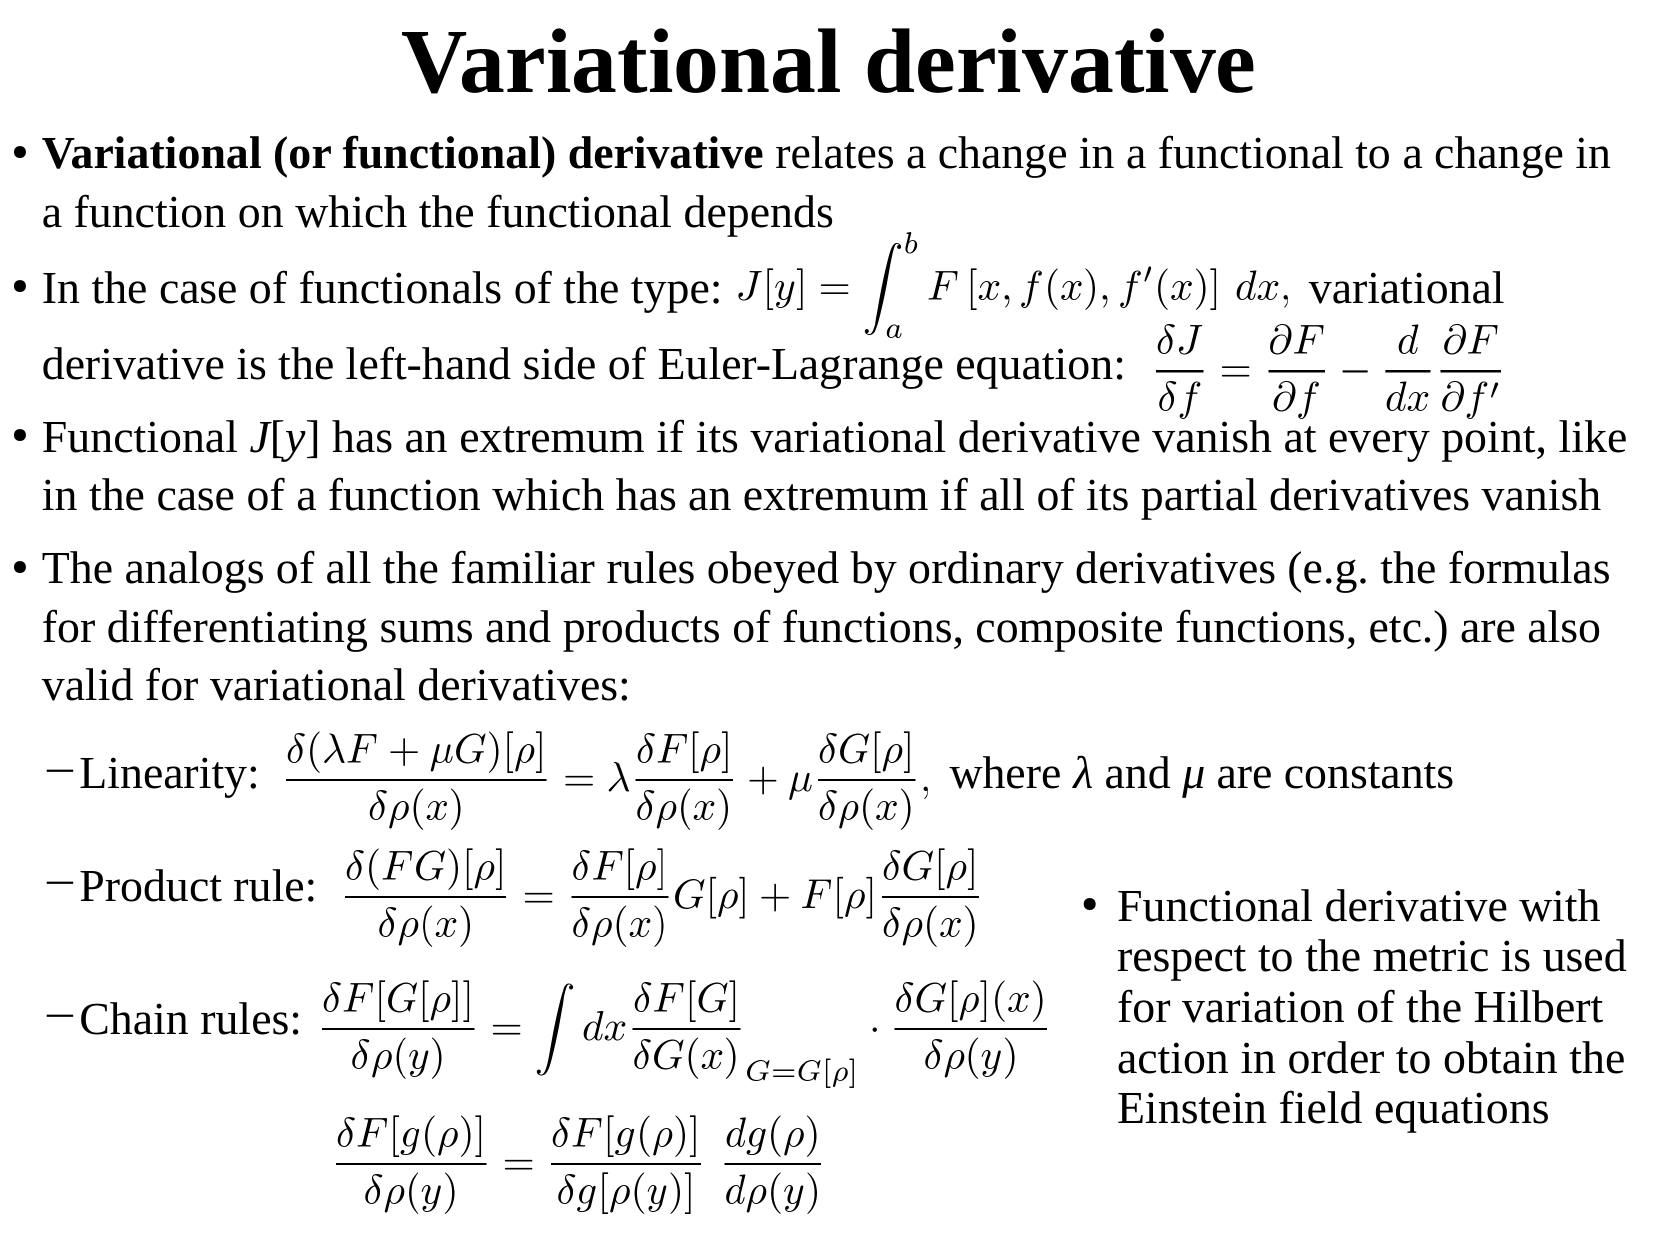

Variational derivative
# Variational (or functional) derivative relates a change in a functional to a change in a function on which the functional depends
In the case of functionals of the type: variational derivative is the left-hand side of Euler-Lagrange equation:
Functional J[y] has an extremum if its variational derivative vanish at every point, like in the case of a function which has an extremum if all of its partial derivatives vanish
The analogs of all the familiar rules obeyed by ordinary derivatives (e.g. the formulas for differentiating sums and products of functions, composite functions, etc.) are also valid for variational derivatives:
Linearity: where λ and μ are constants
Product rule:
Chain rules:
Functional derivative with respect to the metric is used for variation of the Hilbert action in order to obtain the Einstein field equations